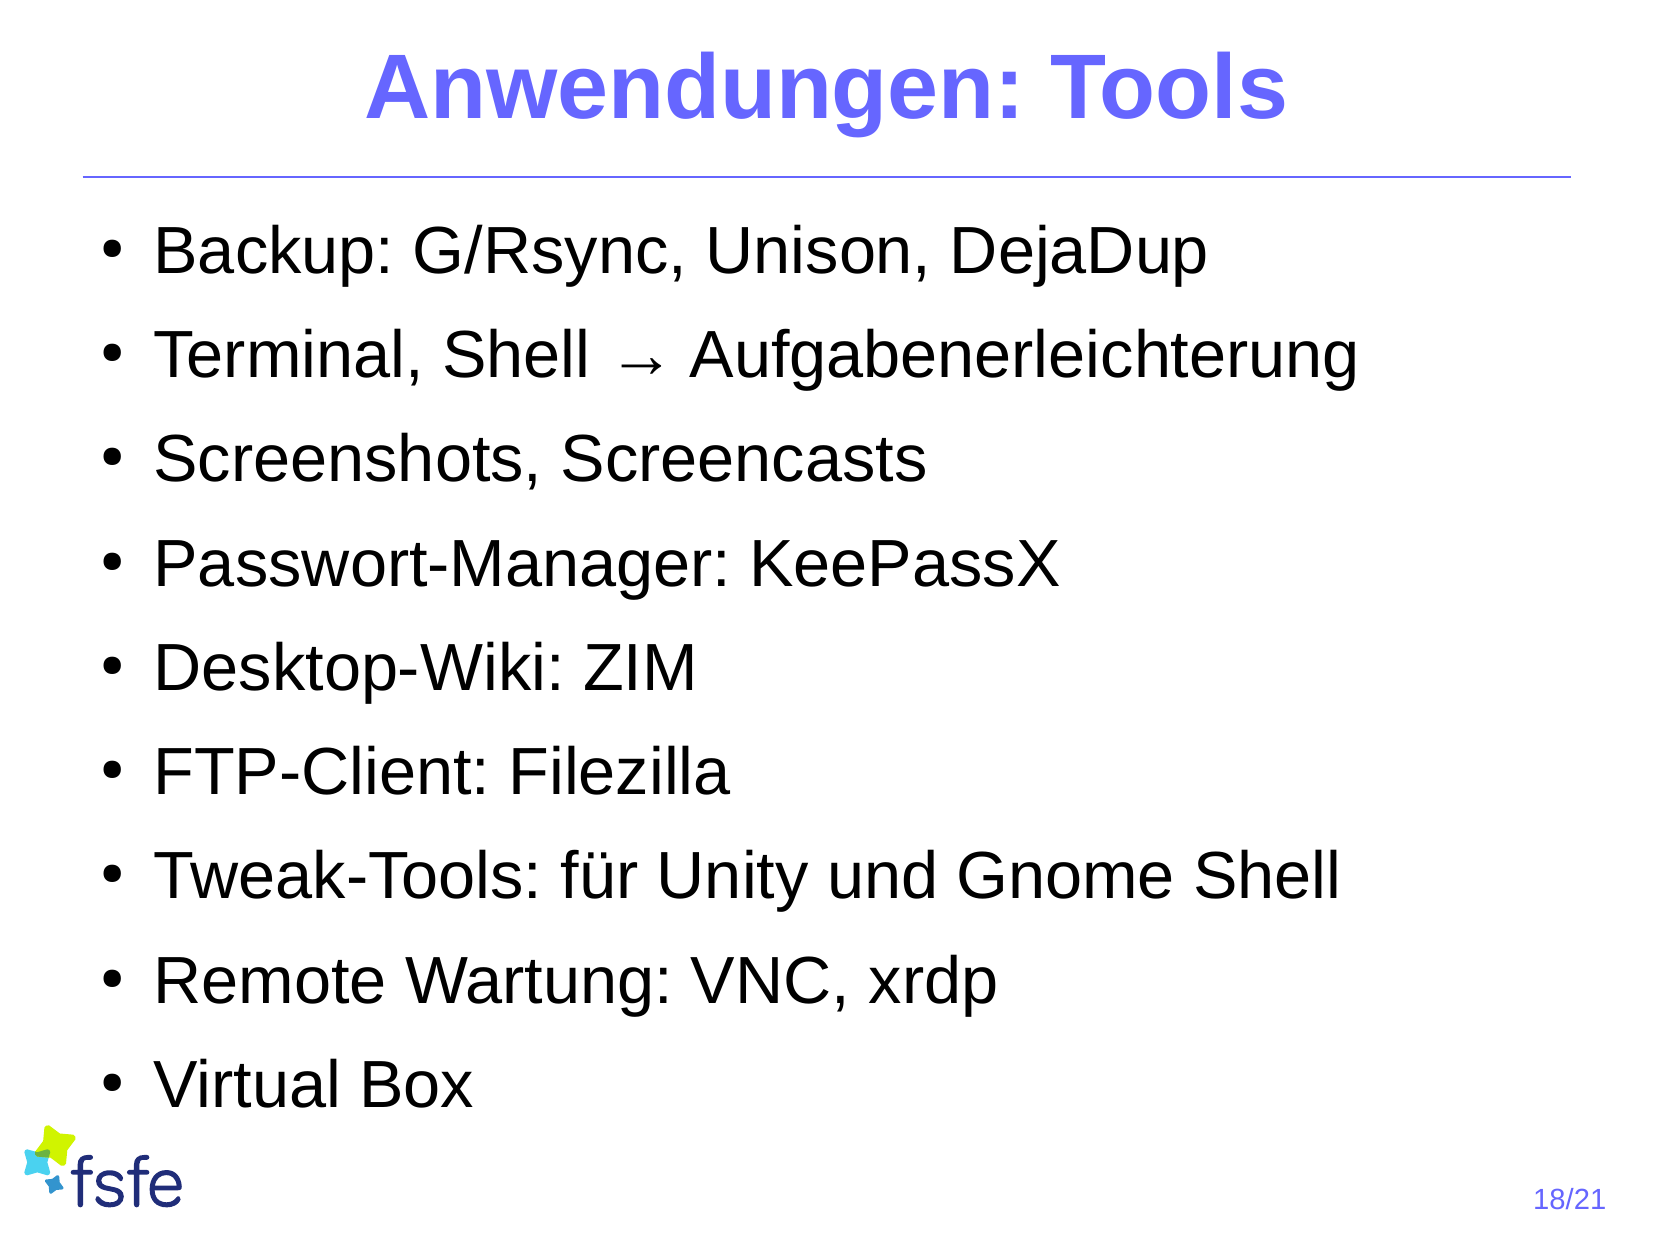

# Anwendungen: Tools
Backup: G/Rsync, Unison, DejaDup
Terminal, Shell → Aufgabenerleichterung
Screenshots, Screencasts
Passwort-Manager: KeePassX
Desktop-Wiki: ZIM
FTP-Client: Filezilla
Tweak-Tools: für Unity und Gnome Shell
Remote Wartung: VNC, xrdp
Virtual Box
18